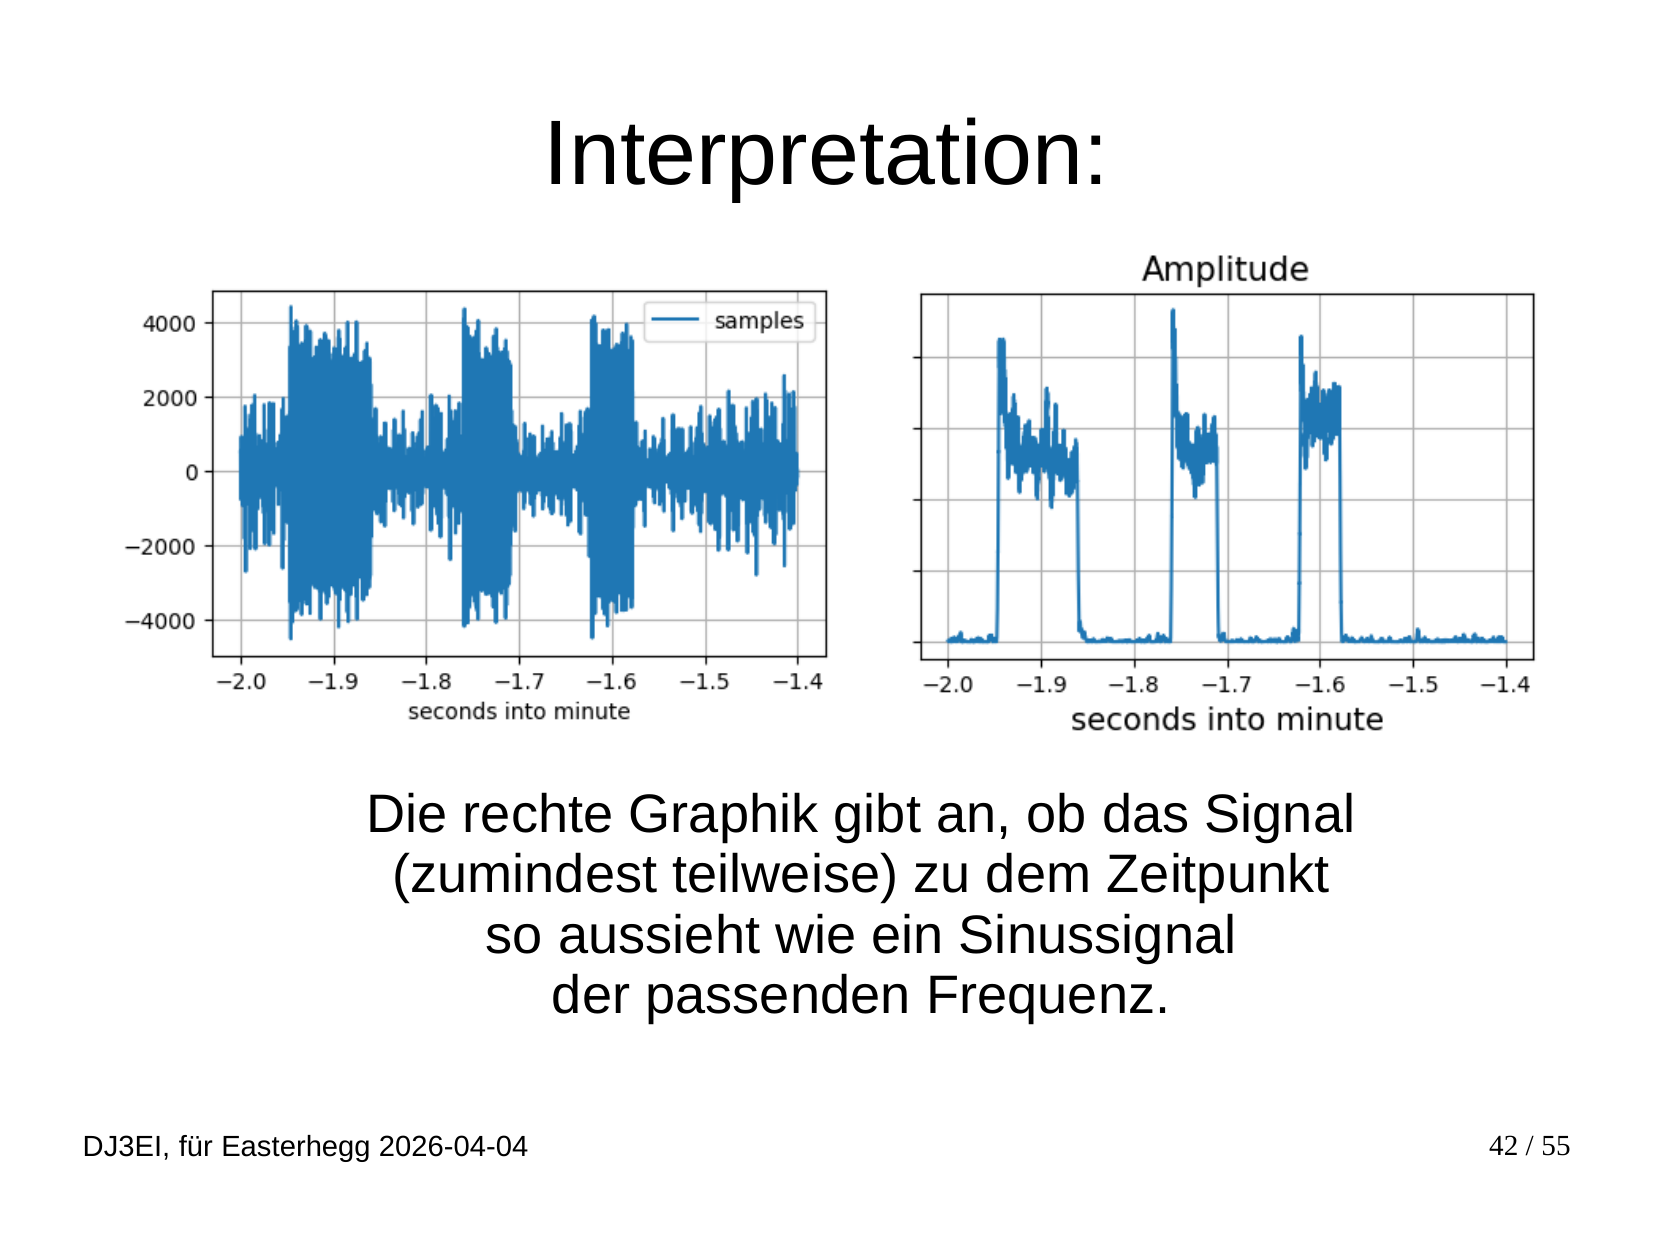

# Interpretation:
Die rechte Graphik gibt an, ob das Signal
(zumindest teilweise) zu dem Zeitpunkt
so aussieht wie ein Sinussignal
der passenden Frequenz.
42